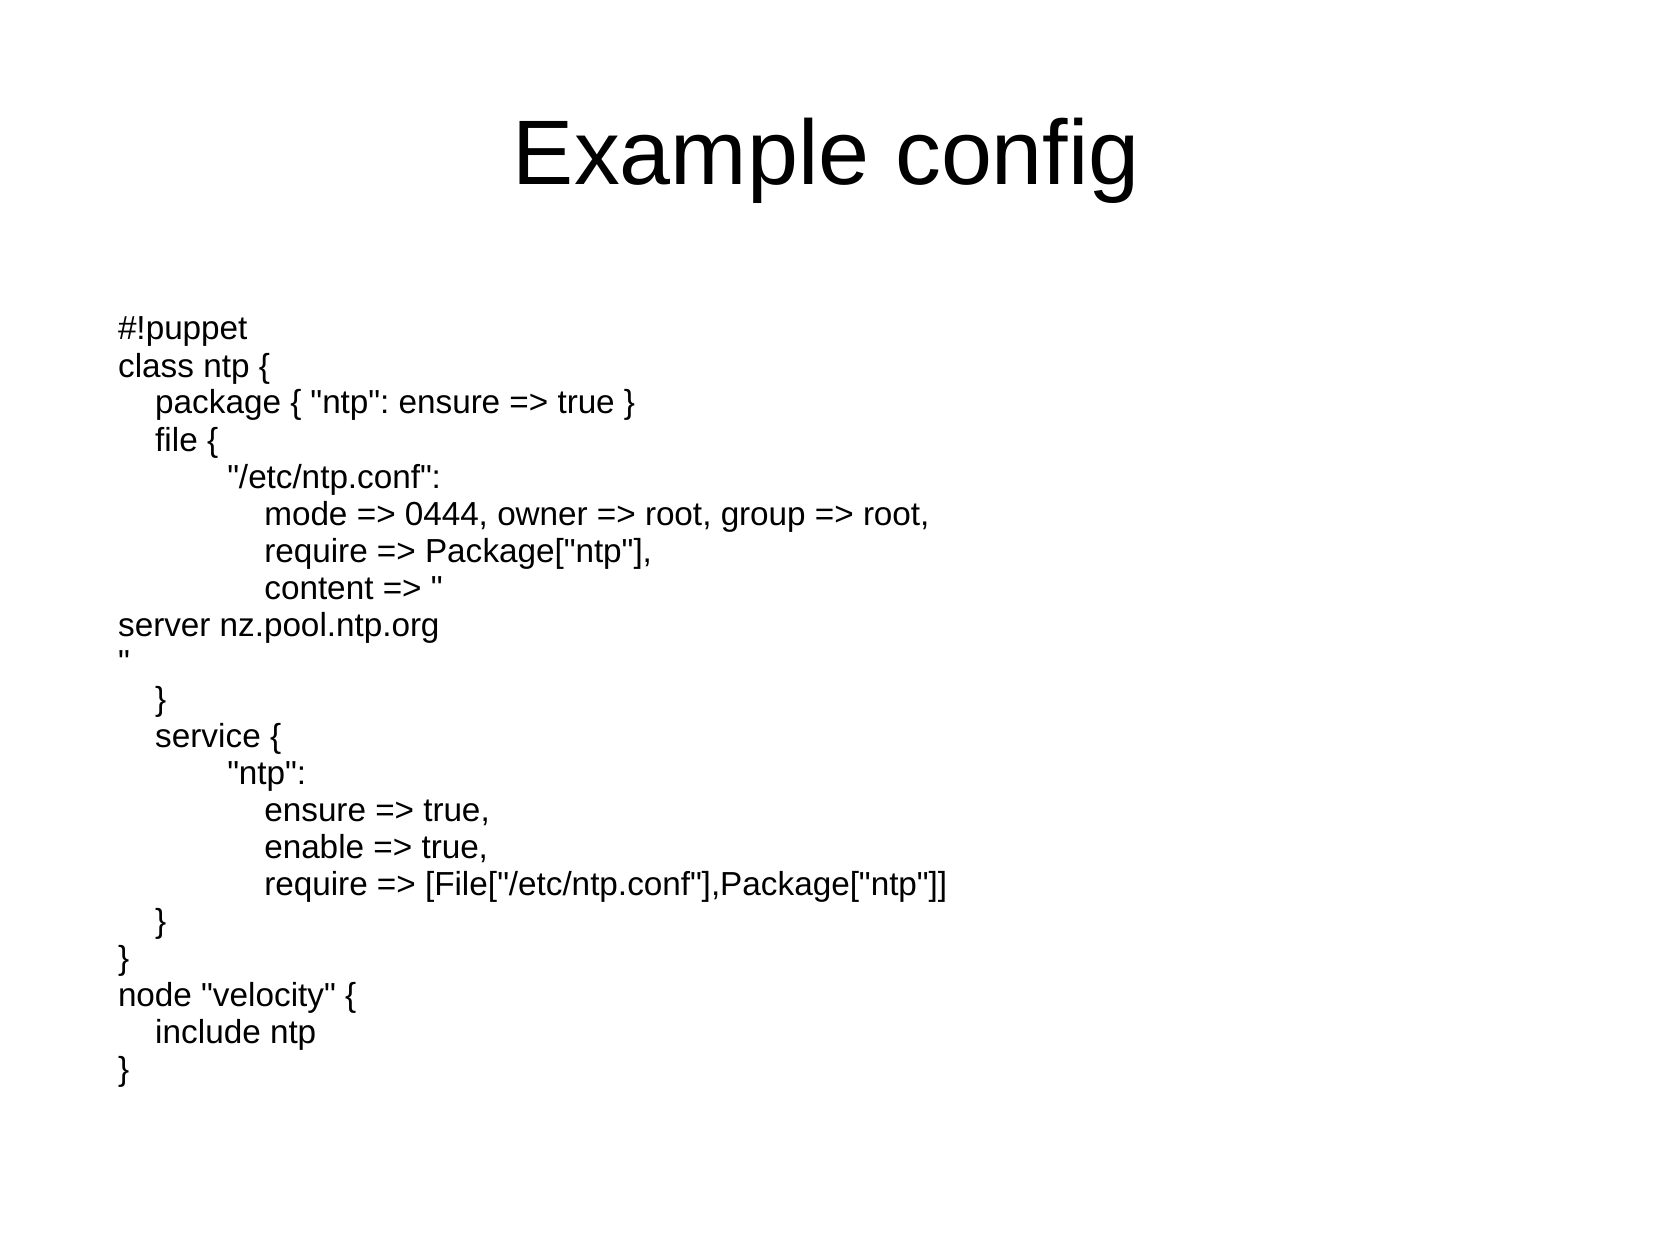

# Example config
#!puppet
class ntp {
 package { "ntp": ensure => true }
 file {
	"/etc/ntp.conf":
	 mode => 0444, owner => root, group => root,
	 require => Package["ntp"],
	 content => "
server nz.pool.ntp.org
"
 }
 service {
	"ntp":
	 ensure => true,
	 enable => true,
	 require => [File["/etc/ntp.conf"],Package["ntp"]]
 }
}
node "velocity" {
 include ntp
}